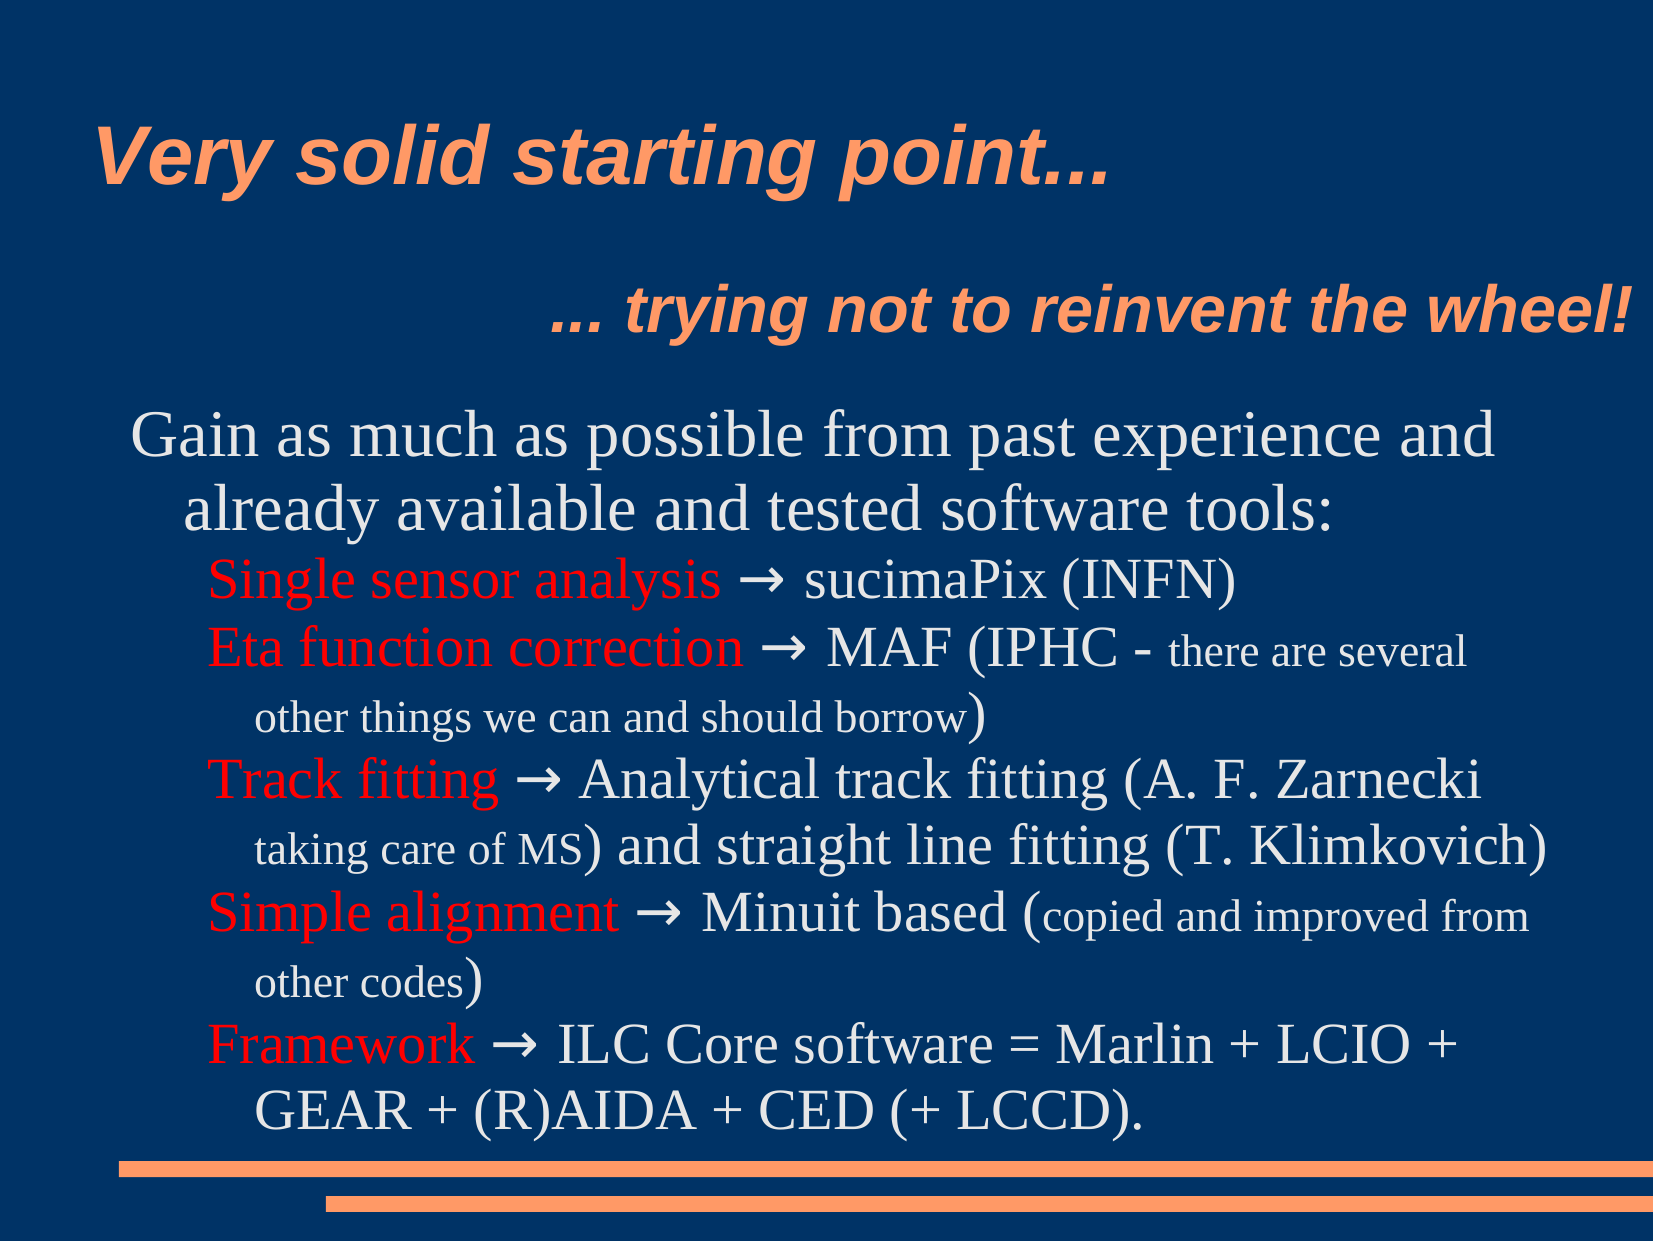

# Very solid starting point...
... trying not to reinvent the wheel!
Gain as much as possible from past experience and already available and tested software tools:
Single sensor analysis → sucimaPix (INFN)
Eta function correction → MAF (IPHC - there are several other things we can and should borrow)
Track fitting → Analytical track fitting (A. F. Zarnecki taking care of MS) and straight line fitting (T. Klimkovich)
Simple alignment → Minuit based (copied and improved from other codes)
Framework → ILC Core software = Marlin + LCIO + GEAR + (R)AIDA + CED (+ LCCD).